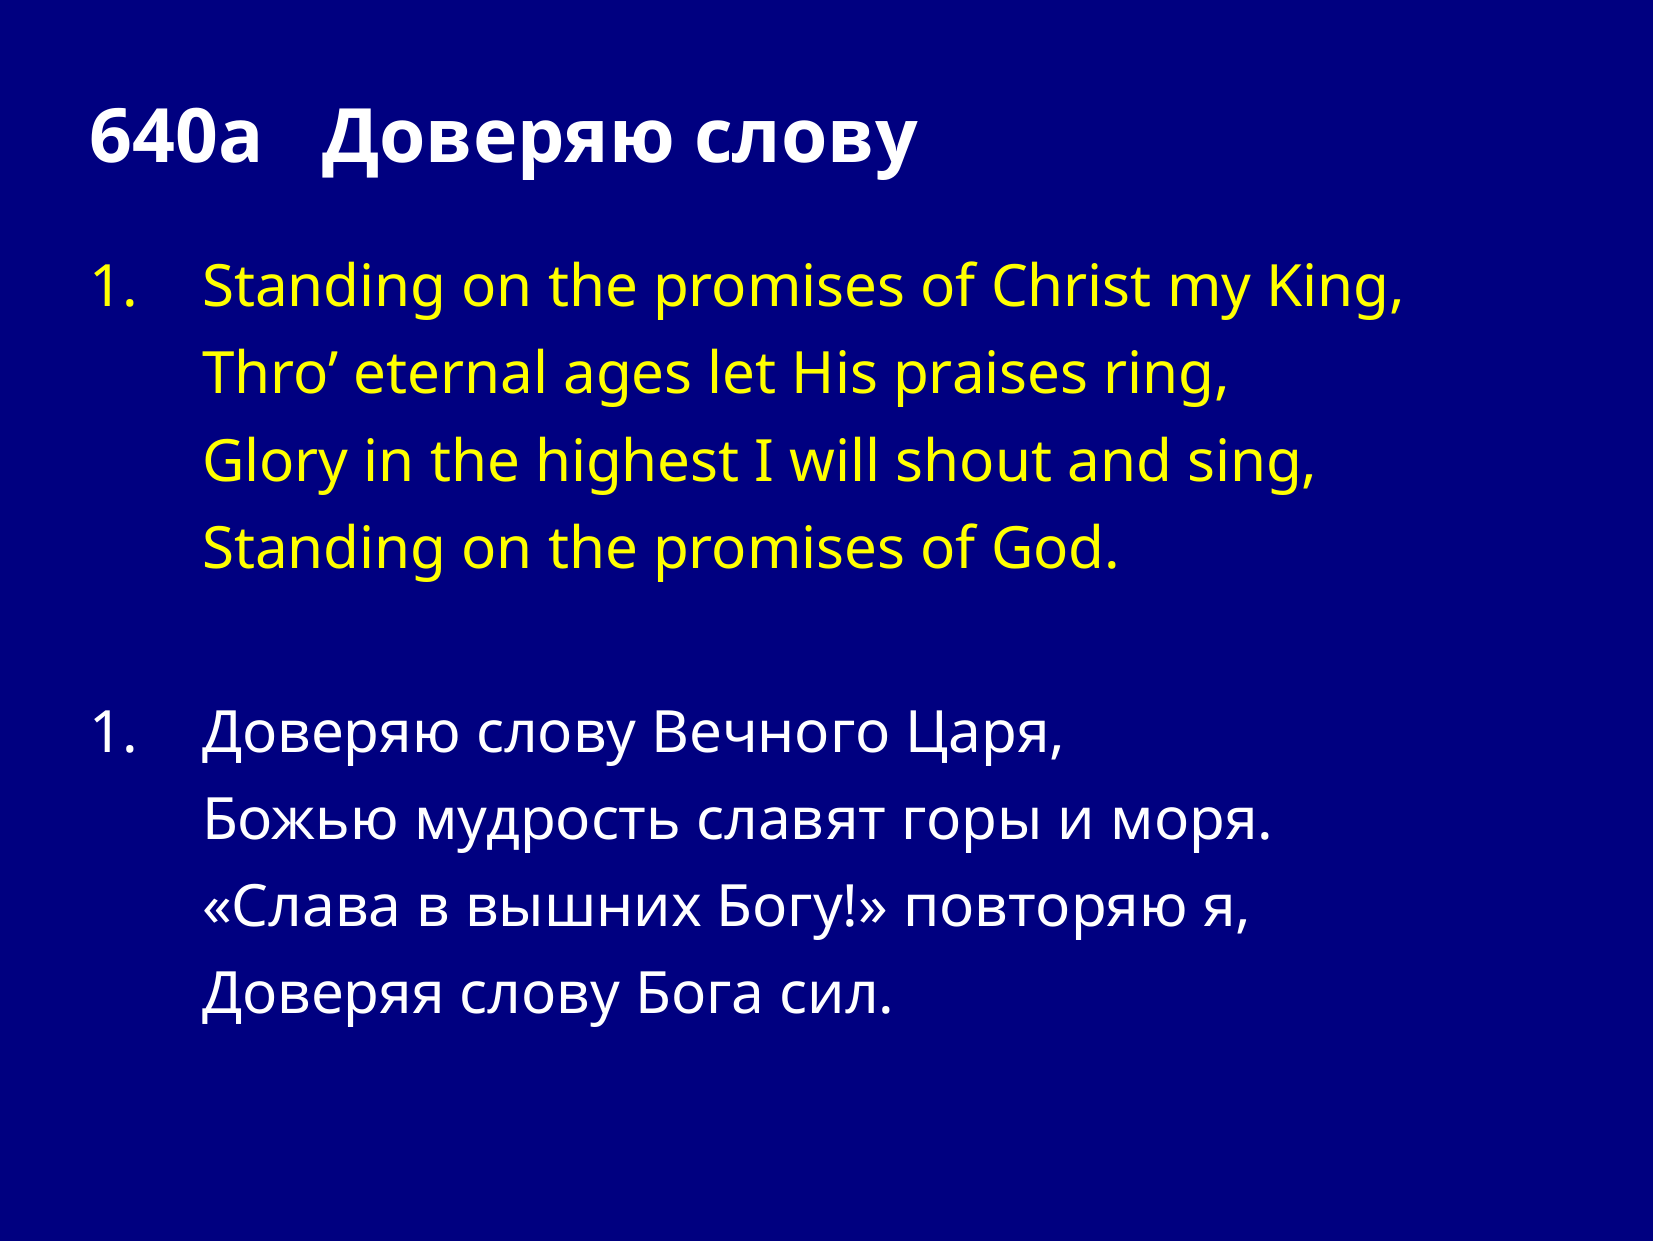

640а Доверяю слову
1.	Standing on the promises of Christ my King,
	Thro’ eternal ages let His praises ring,
	Glory in the highest I will shout and sing,
	Standing on the promises of God.
1.	Доверяю слову Вечного Царя,
	Божью мудрость славят горы и моря.
	«Слава в вышних Богу!» повторяю я,
	Доверяя слову Бога сил.